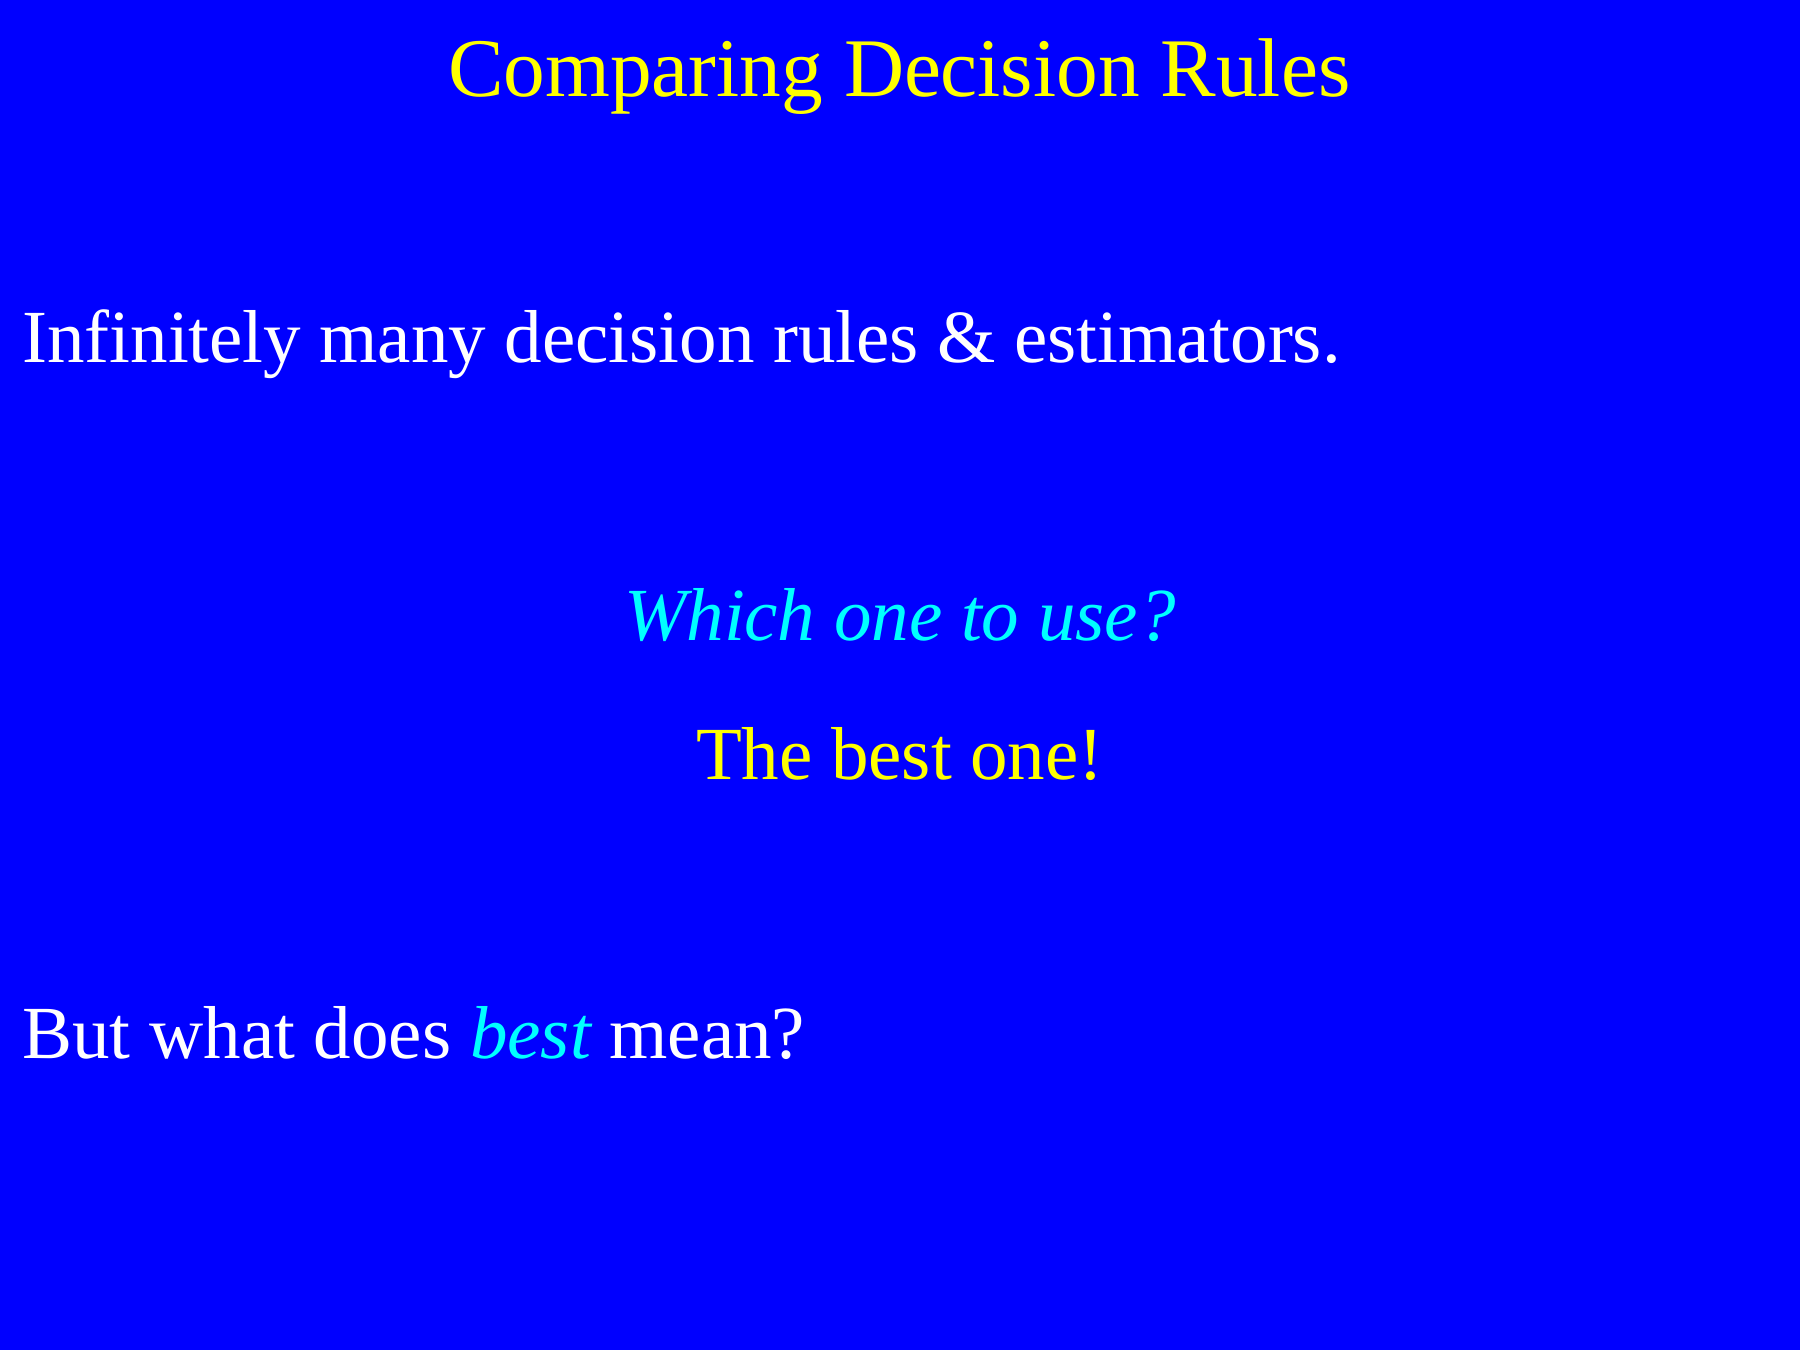

# Comparing Decision Rules
Infinitely many decision rules & estimators.
Which one to use?
The best one!
But what does best mean?